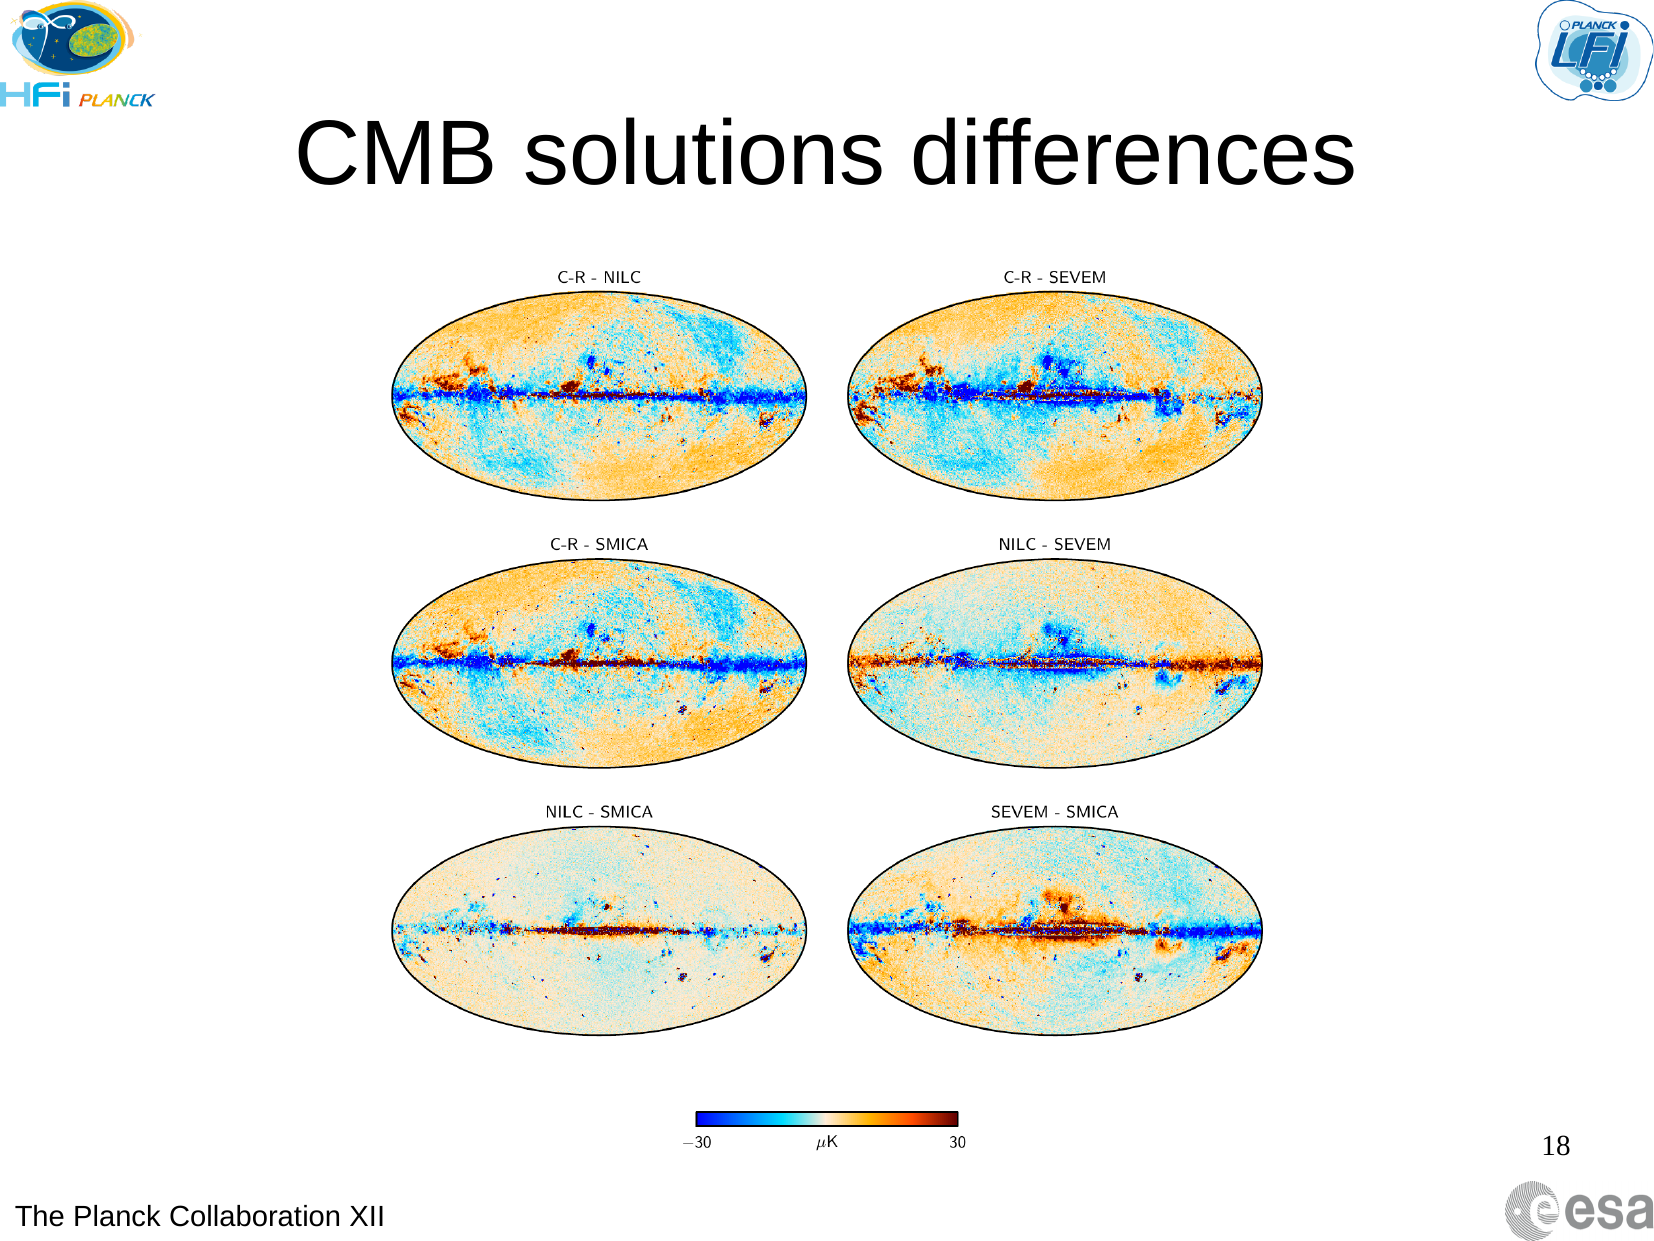

# CMB solutions differences
18
The Planck Collaboration XII